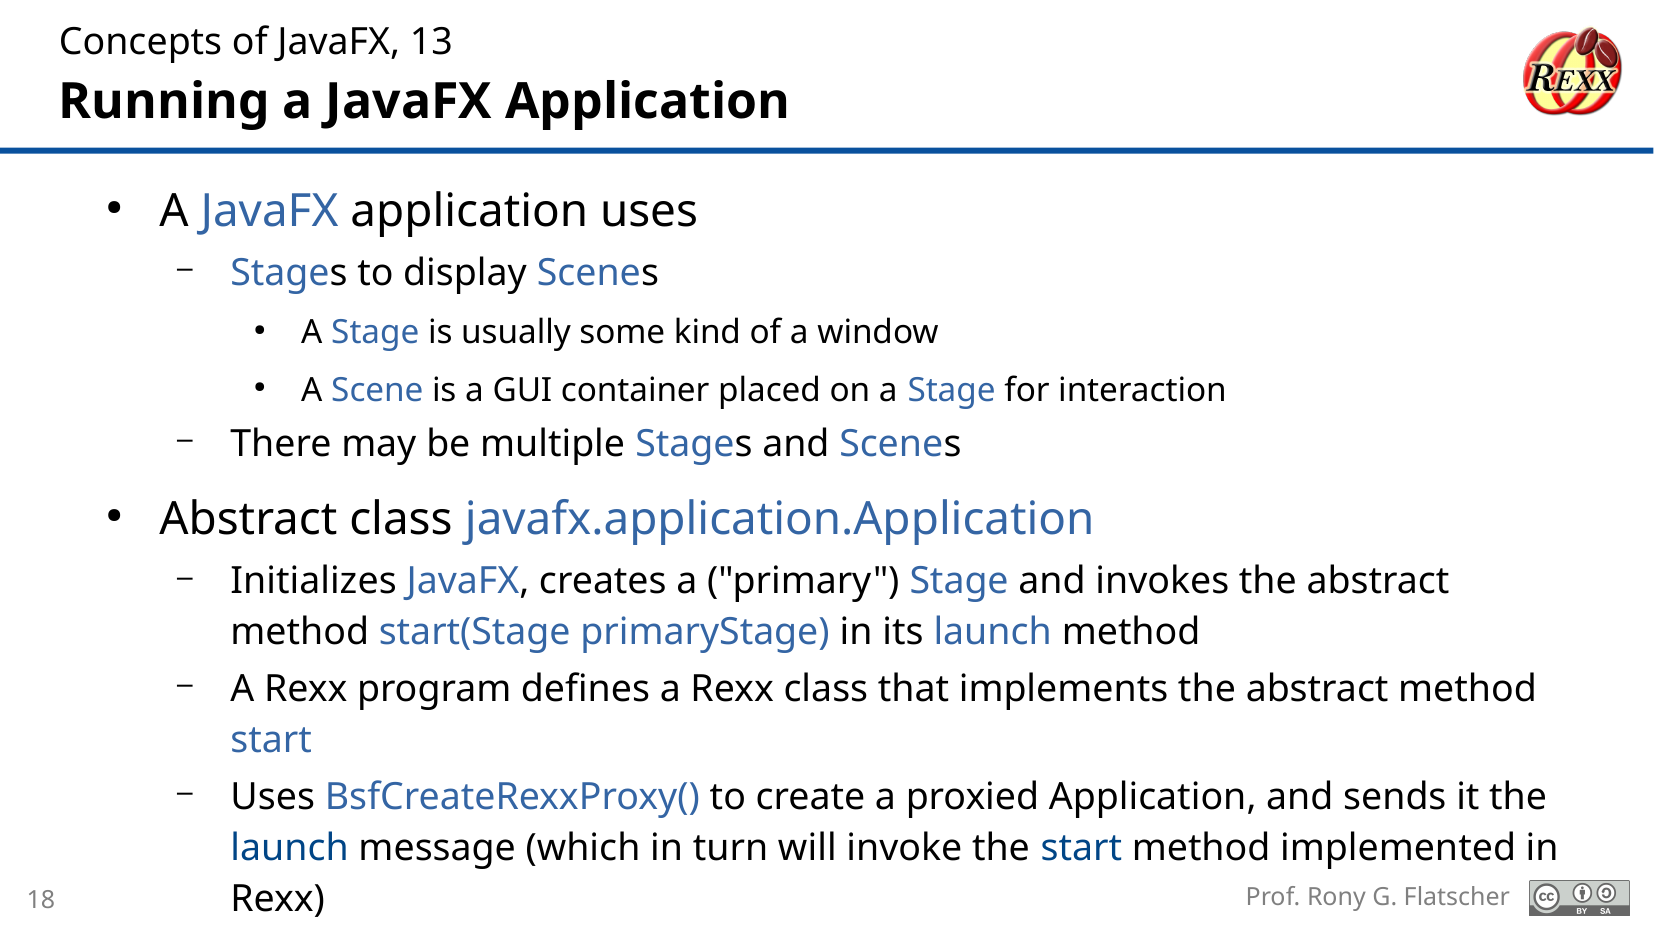

Concepts of JavaFX, 13
Running a JavaFX Application
# A JavaFX application uses
Stages to display Scenes
A Stage is usually some kind of a window
A Scene is a GUI container placed on a Stage for interaction
There may be multiple Stages and Scenes
Abstract class javafx.application.Application
Initializes JavaFX, creates a ("primary") Stage and invokes the abstract method start(Stage primaryStage) in its launch method
A Rexx program defines a Rexx class that implements the abstract method start
Uses BsfCreateRexxProxy() to create a proxied Application, and sends it the launch message (which in turn will invoke the start method implemented in Rexx)